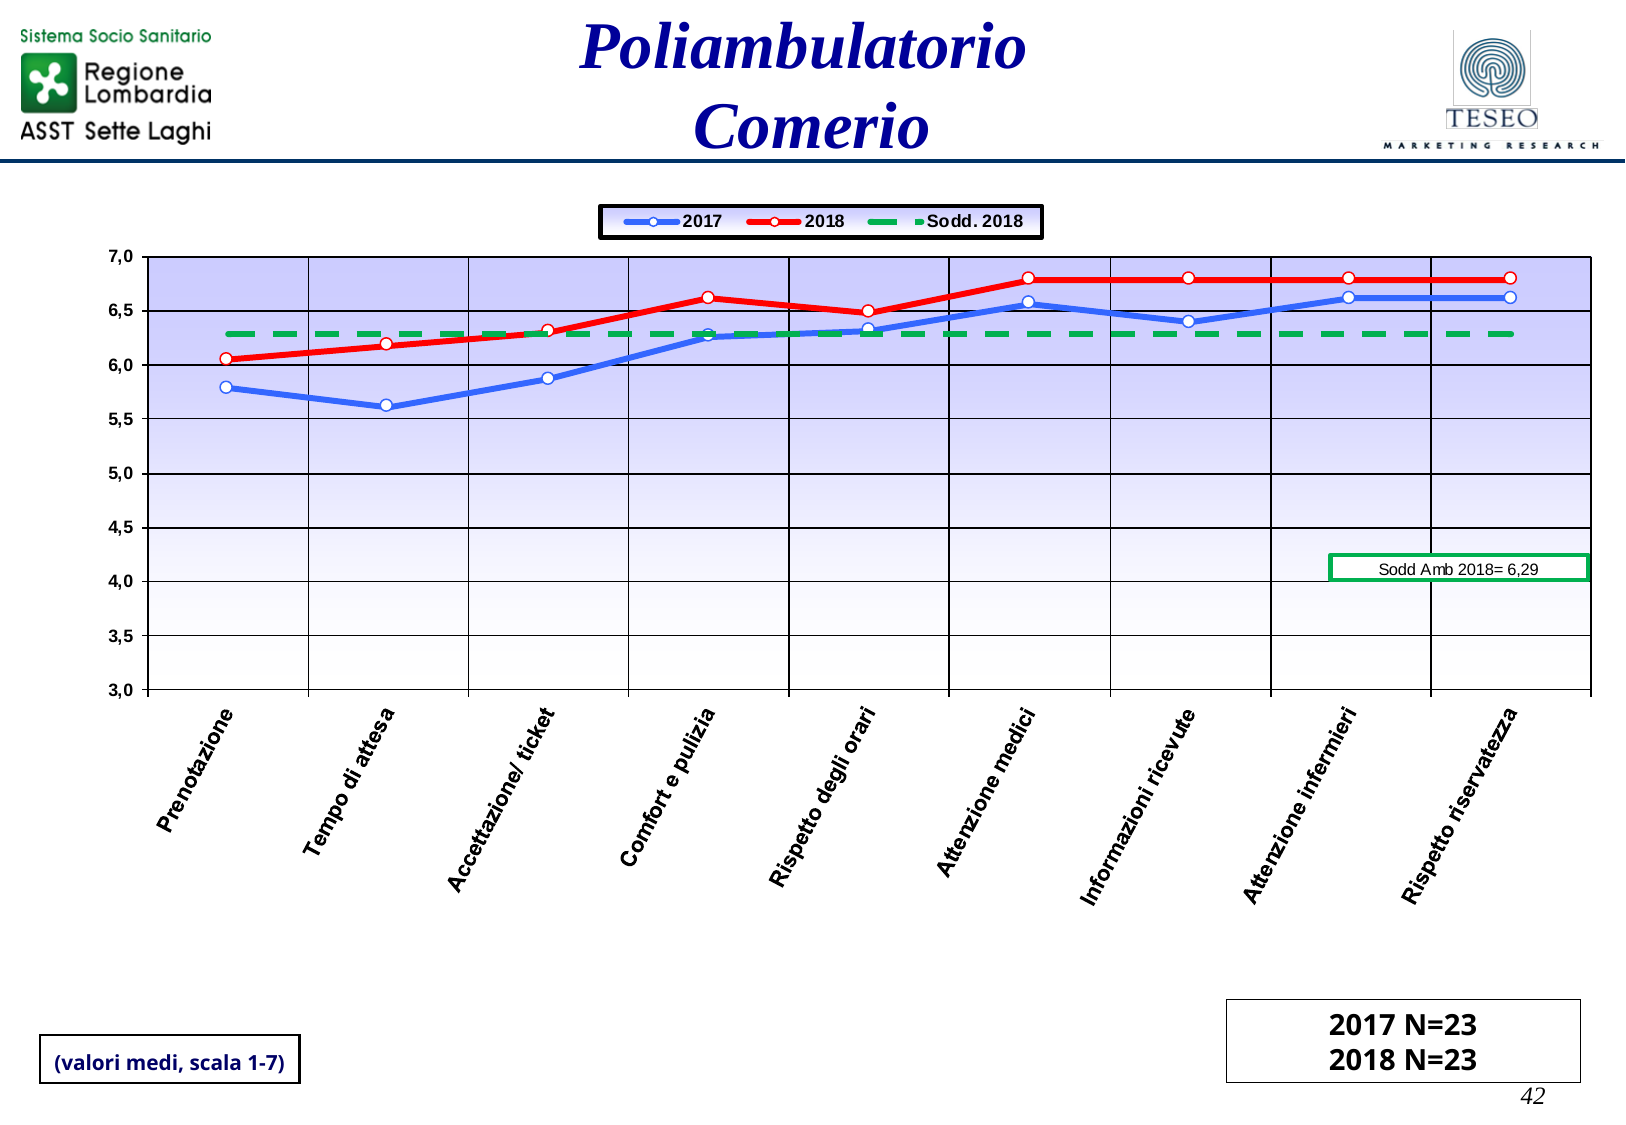

Poliambulatorio
Comerio
2017 N=23
2018 N=23
(valori medi, scala 1-7)